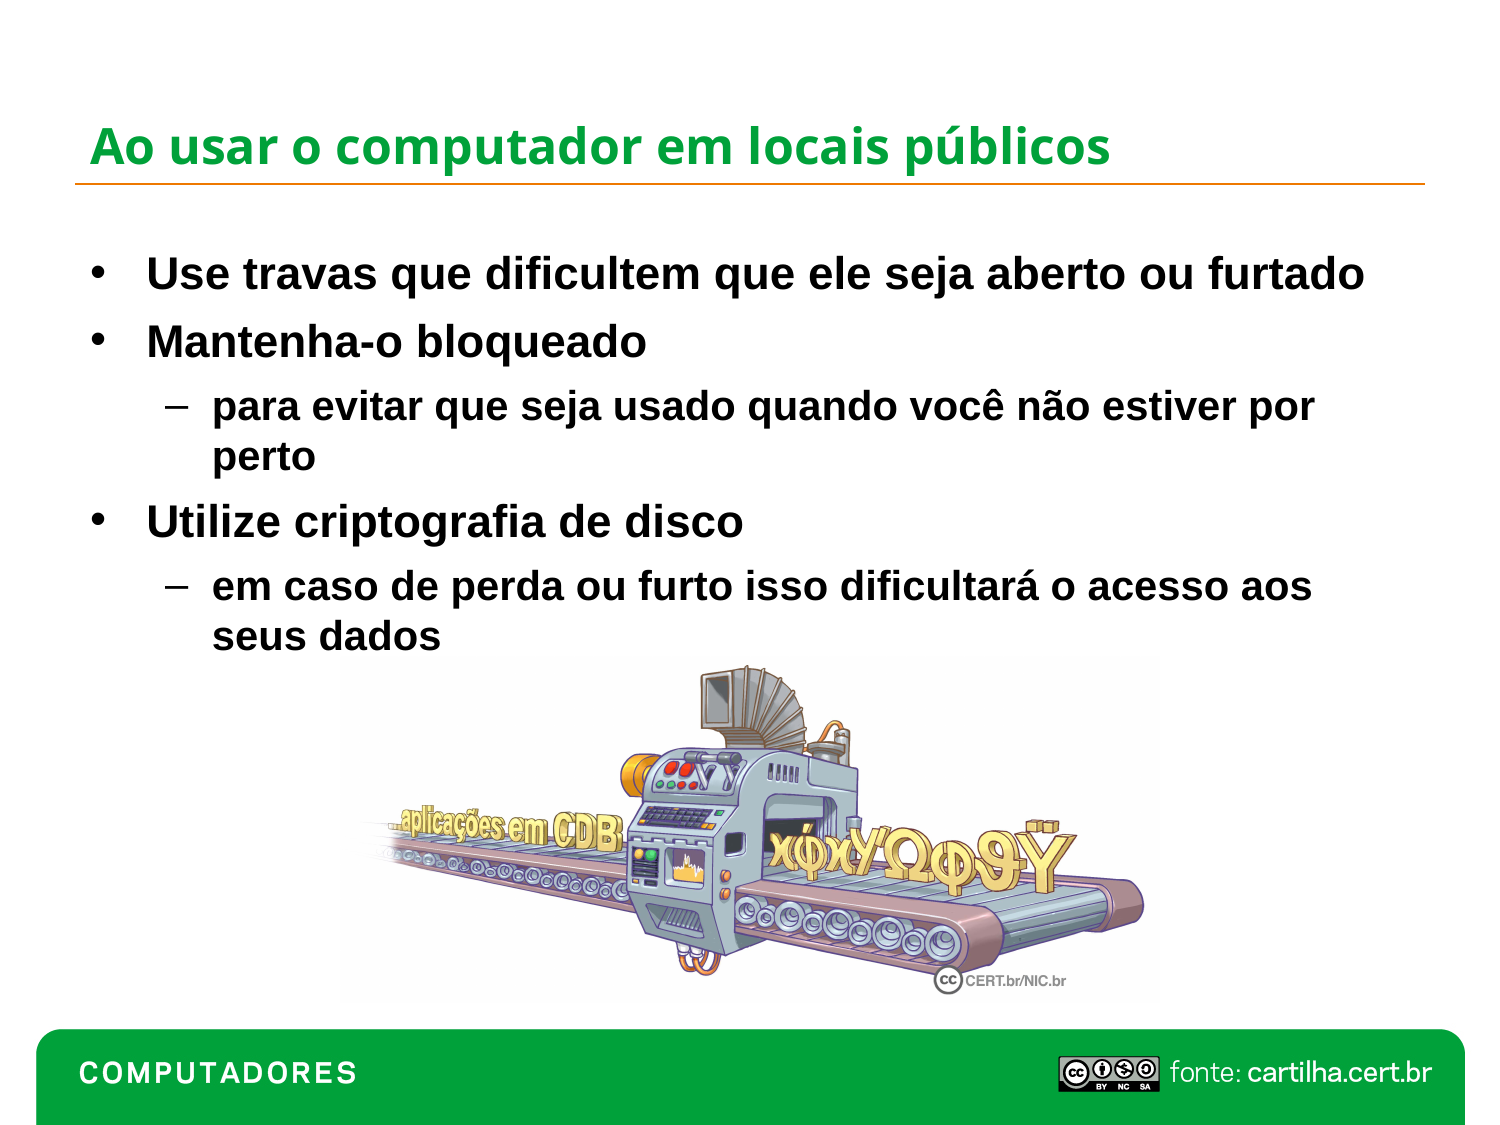

Ao usar o computador em locais públicos
# Use travas que dificultem que ele seja aberto ou furtado
Mantenha-o bloqueado
para evitar que seja usado quando você não estiver por perto
Utilize criptografia de disco
em caso de perda ou furto isso dificultará o acesso aos seus dados